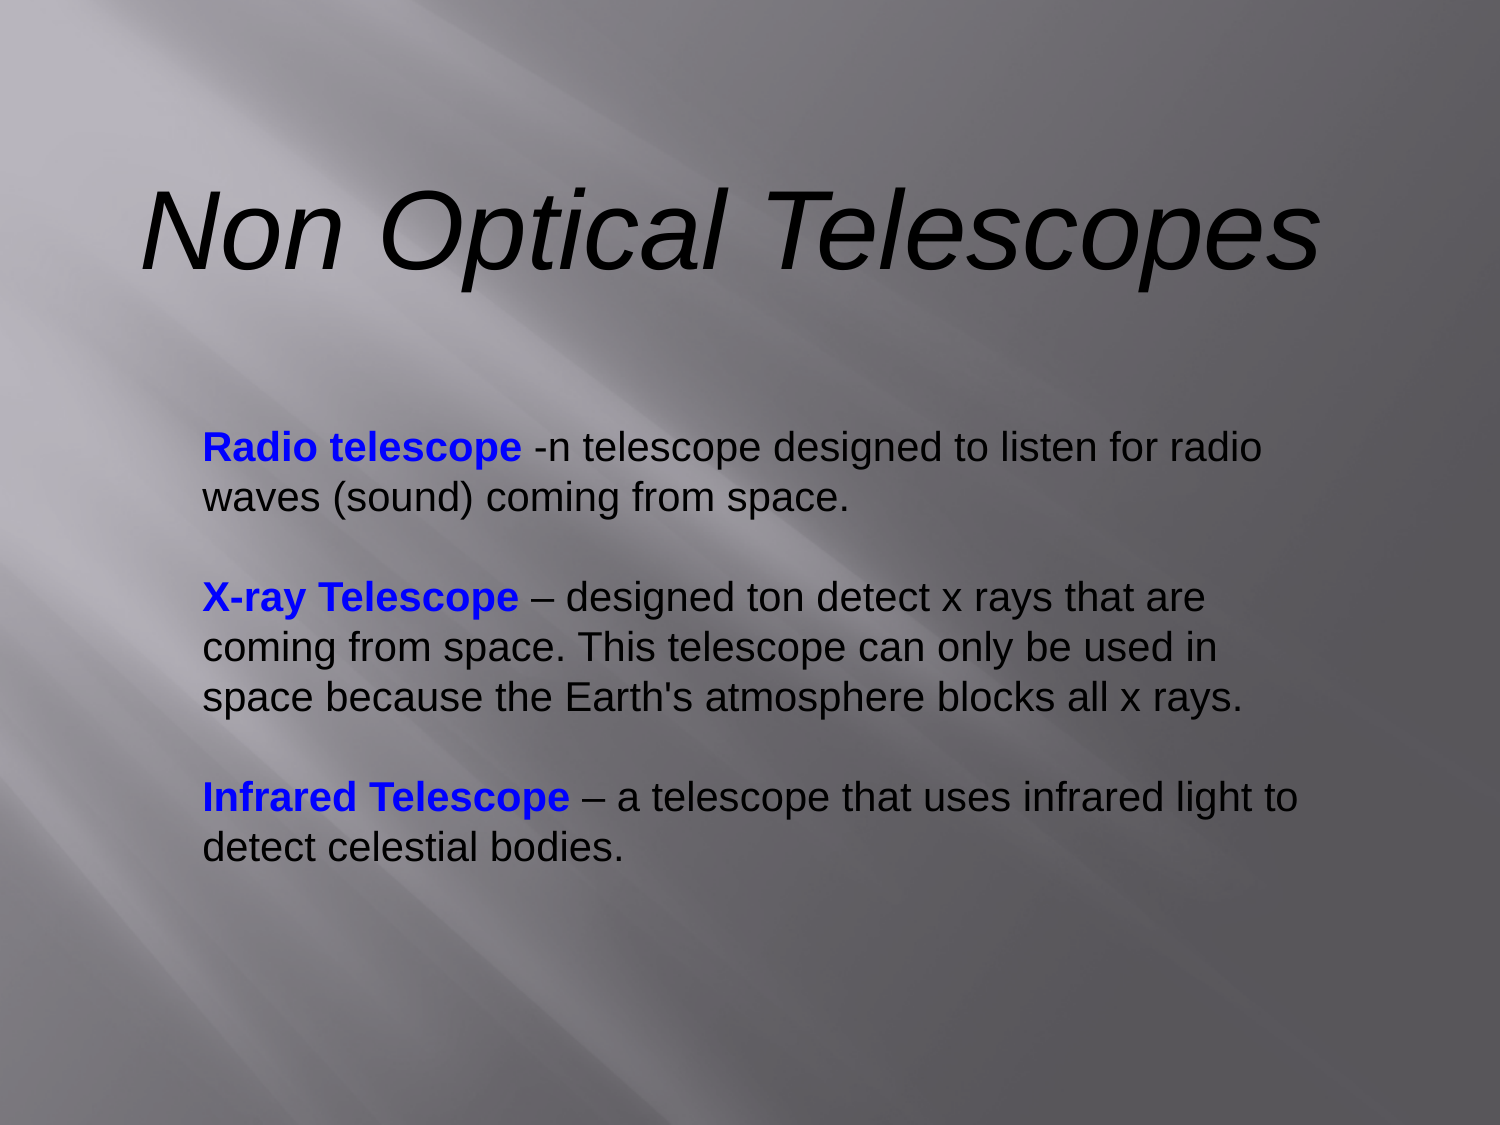

Non Optical Telescopes
Radio telescope -n telescope designed to listen for radio waves (sound) coming from space.
X-ray Telescope – designed ton detect x rays that are coming from space. This telescope can only be used in space because the Earth's atmosphere blocks all x rays.
Infrared Telescope – a telescope that uses infrared light to detect celestial bodies.